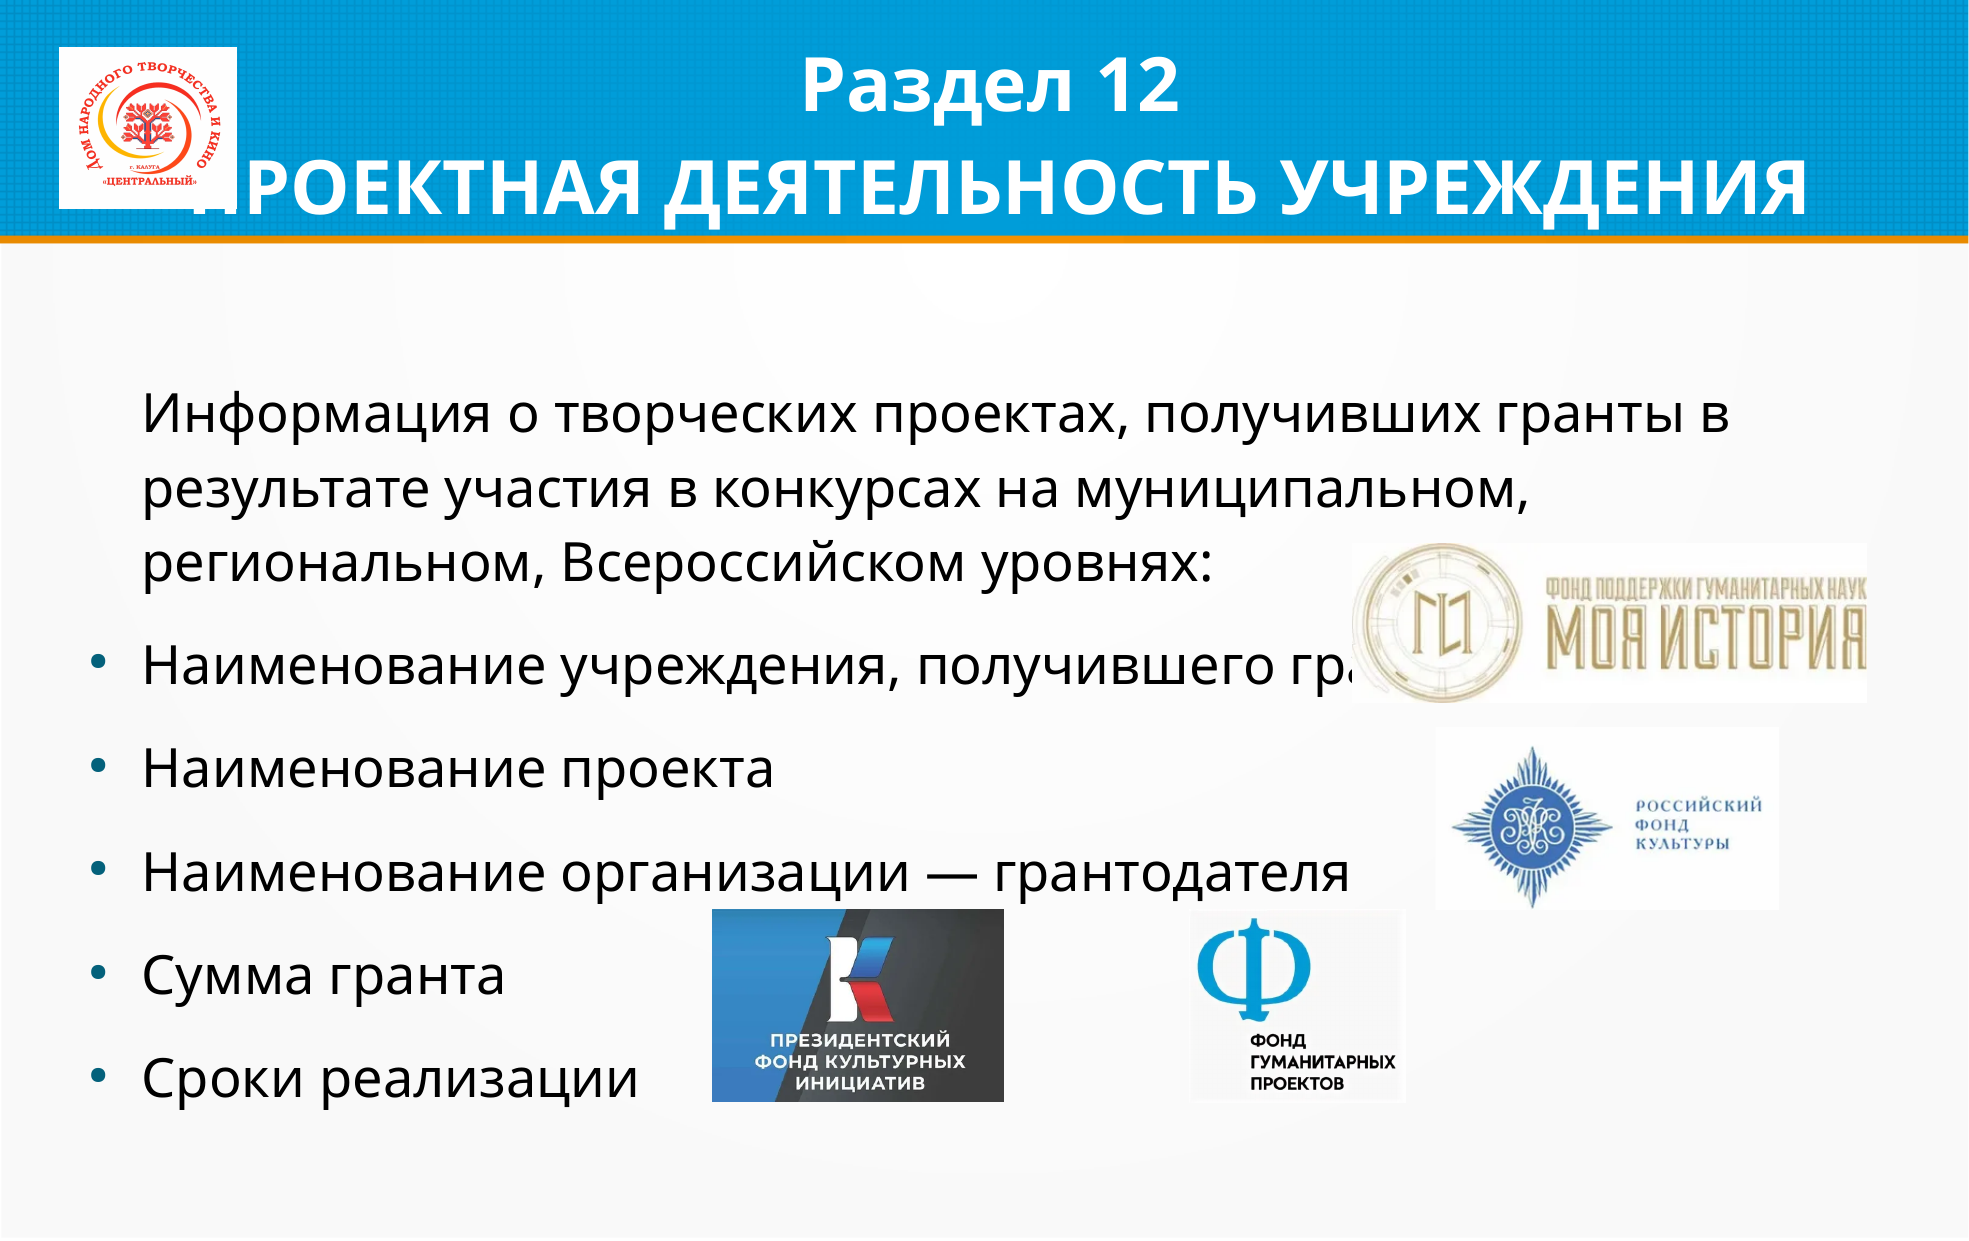

# Раздел 12 ПРОЕКТНАЯ ДЕЯТЕЛЬНОСТЬ УЧРЕЖДЕНИЯ
Информация о творческих проектах, получивших гранты в результате участия в конкурсах на муниципальном, региональном, Всероссийском уровнях:
Наименование учреждения, получившего грант
Наименование проекта
Наименование организации — грантодателя
Сумма гранта
Сроки реализации